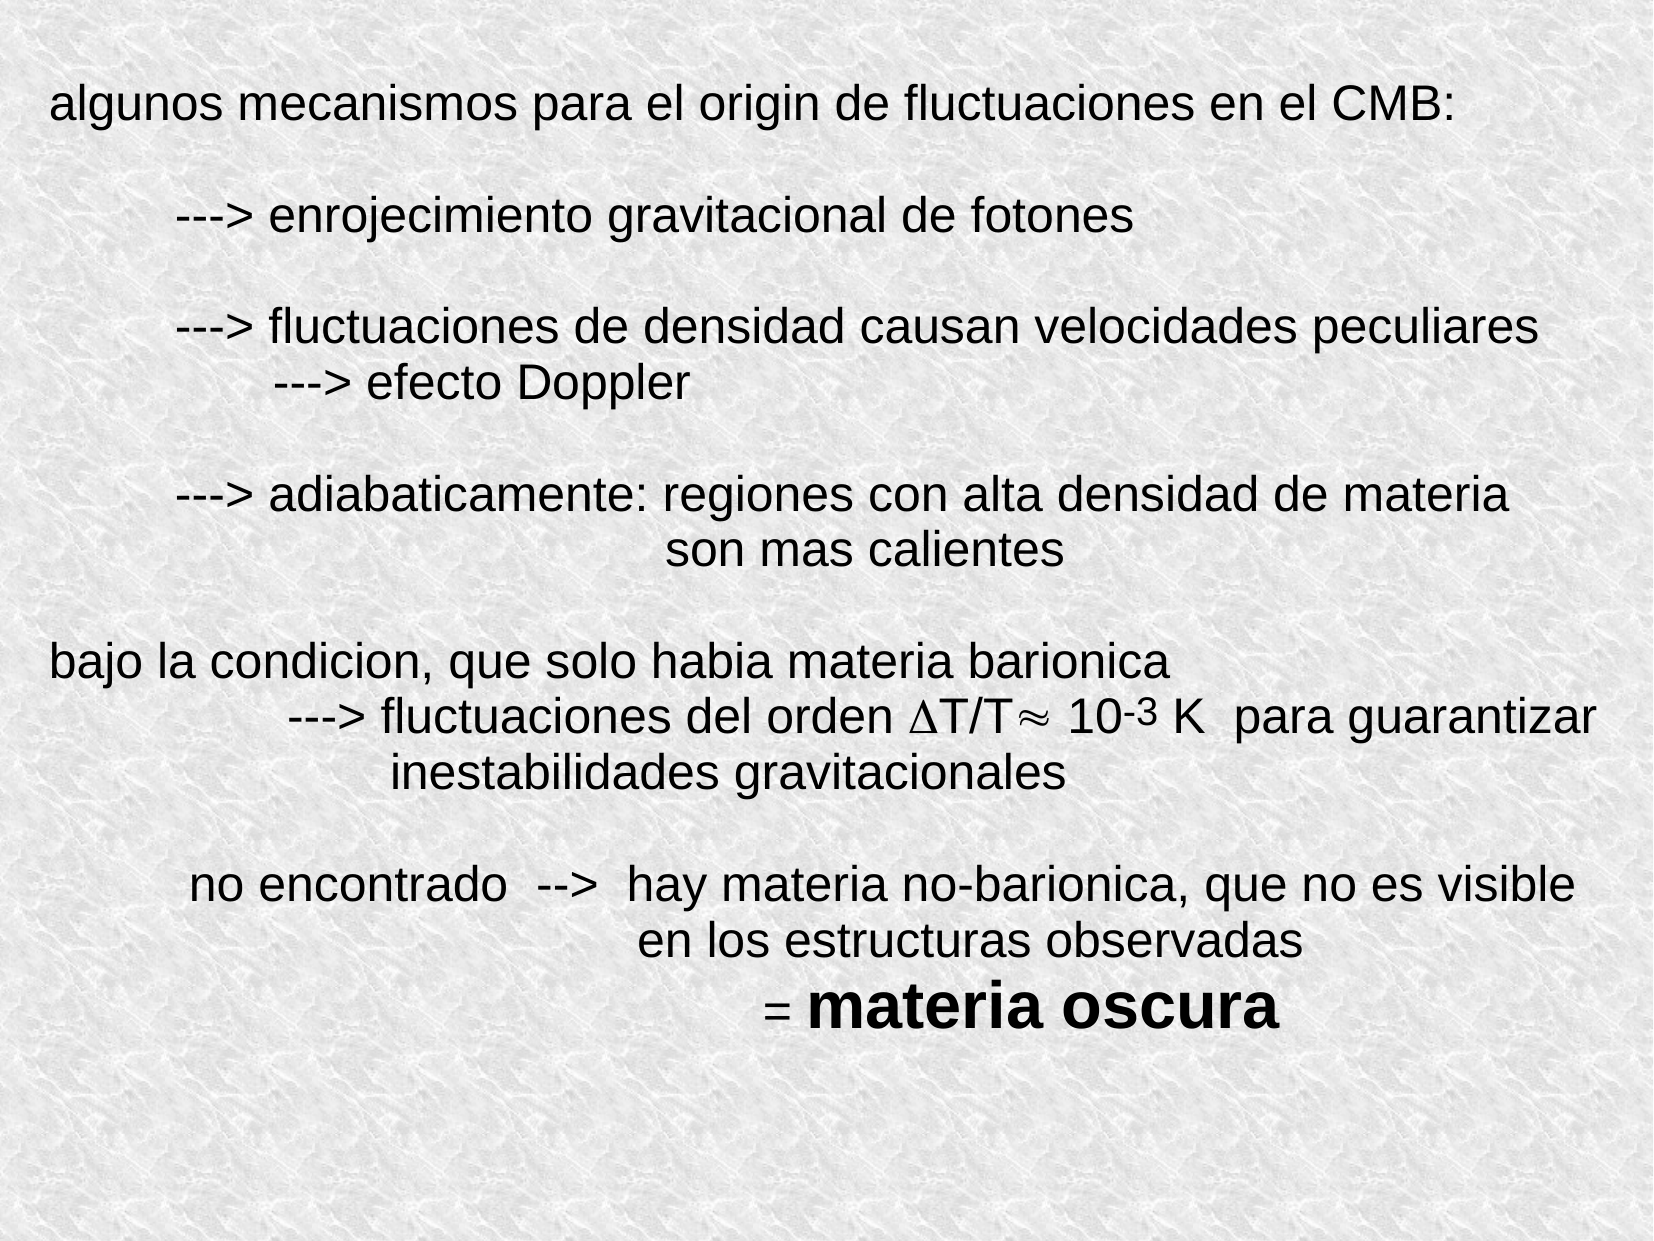

algunos mecanismos para el origin de fluctuaciones en el CMB:
 ---> enrojecimiento gravitacional de fotones
 ---> fluctuaciones de densidad causan velocidades peculiares
 ---> efecto Doppler
 ---> adiabaticamente: regiones con alta densidad de materia
 son mas calientes
bajo la condicion, que solo habia materia barionica
 ---> fluctuaciones del orden T/T≈ 10-3 K para guarantizar
 inestabilidades gravitacionales
 no encontrado --> hay materia no-barionica, que no es visible
 en los estructuras observadas
 = materia oscura